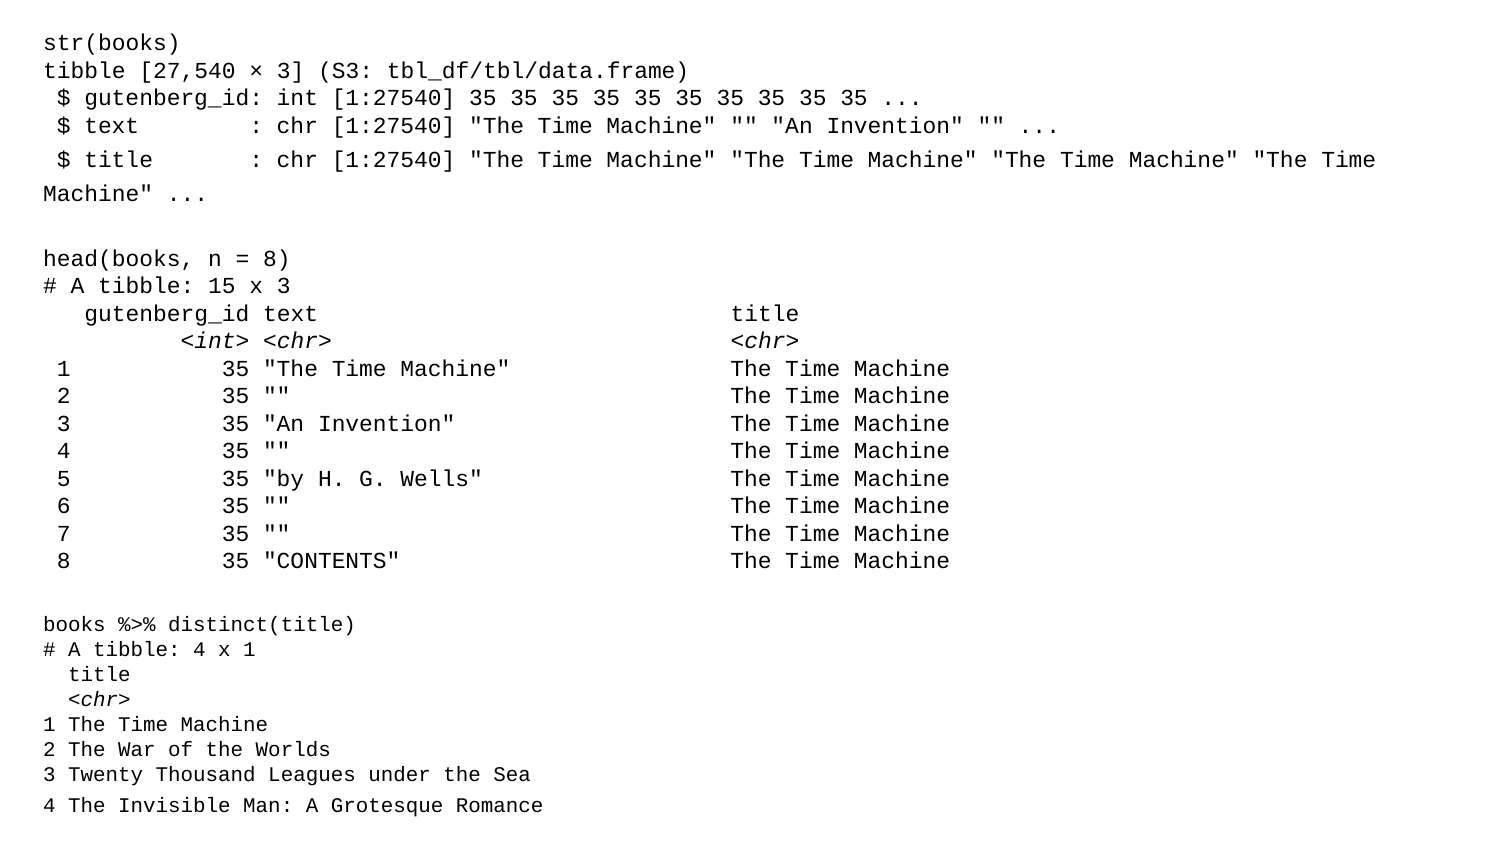

str(books)
tibble [27,540 × 3] (S3: tbl_df/tbl/data.frame)
 $ gutenberg_id: int [1:27540] 35 35 35 35 35 35 35 35 35 35 ...
 $ text : chr [1:27540] "The Time Machine" "" "An Invention" "" ...
 $ title : chr [1:27540] "The Time Machine" "The Time Machine" "The Time Machine" "The Time Machine" ...
head(books, n = 8)
# A tibble: 15 x 3
 gutenberg_id text title
 <int> <chr> <chr>
 1 35 "The Time Machine" The Time Machine
 2 35 "" The Time Machine
 3 35 "An Invention" The Time Machine
 4 35 "" The Time Machine
 5 35 "by H. G. Wells" The Time Machine
 6 35 "" The Time Machine
 7 35 "" The Time Machine
 8 35 "CONTENTS" The Time Machine
books %>% distinct(title)
# A tibble: 4 x 1
 title
 <chr>
1 The Time Machine
2 The War of the Worlds
3 Twenty Thousand Leagues under the Sea
4 The Invisible Man: A Grotesque Romance